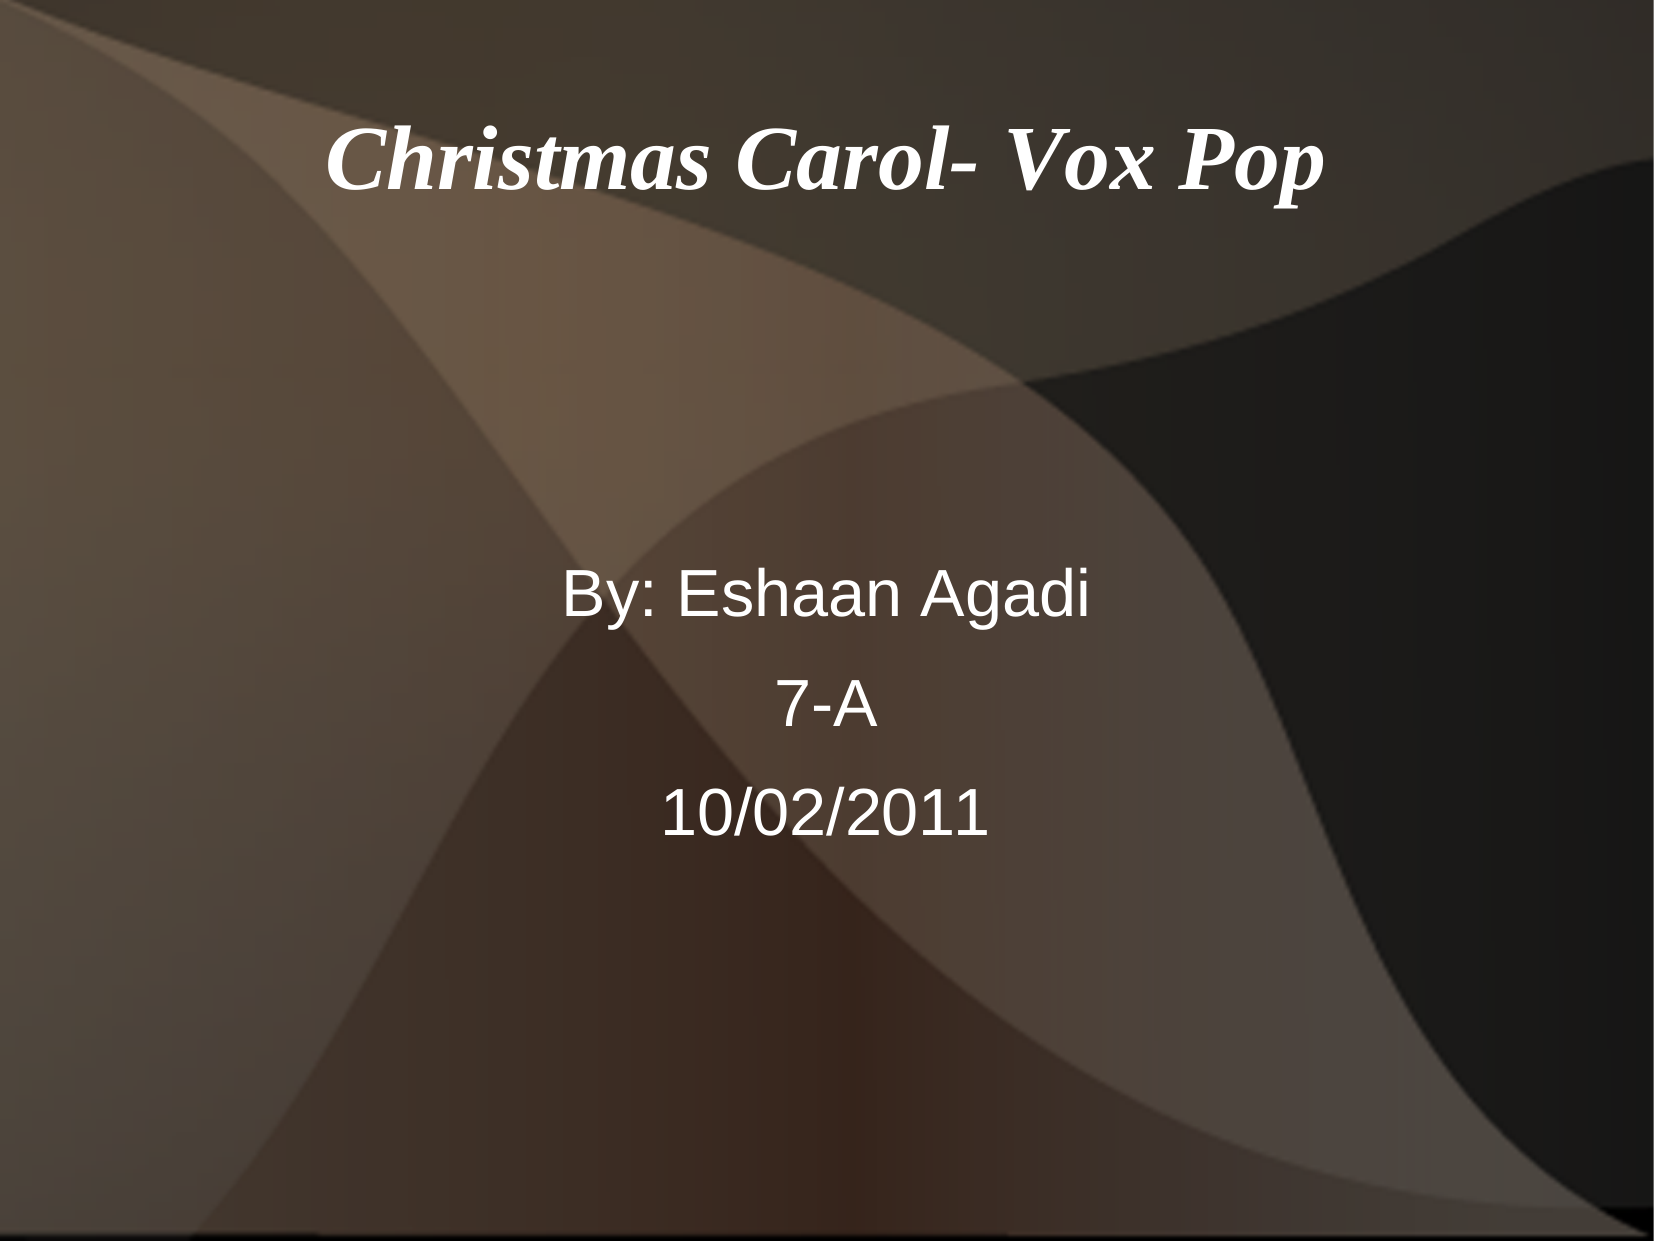

# Christmas Carol- Vox Pop
By: Eshaan Agadi
7-A
10/02/2011